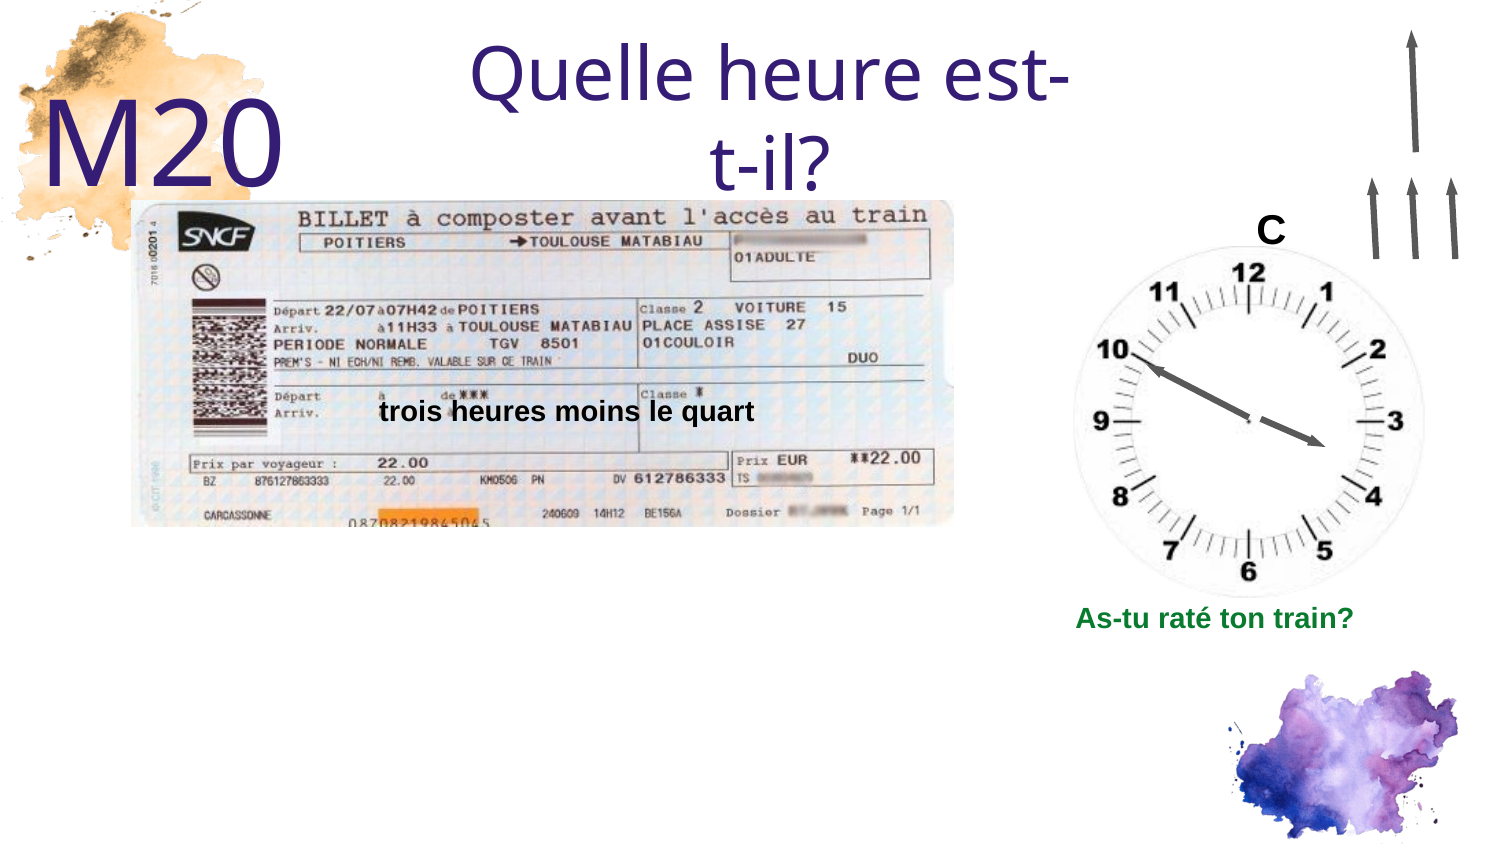

Quelle heure est-t-il?
M20
C
trois heures moins le quart
As-tu raté ton train?